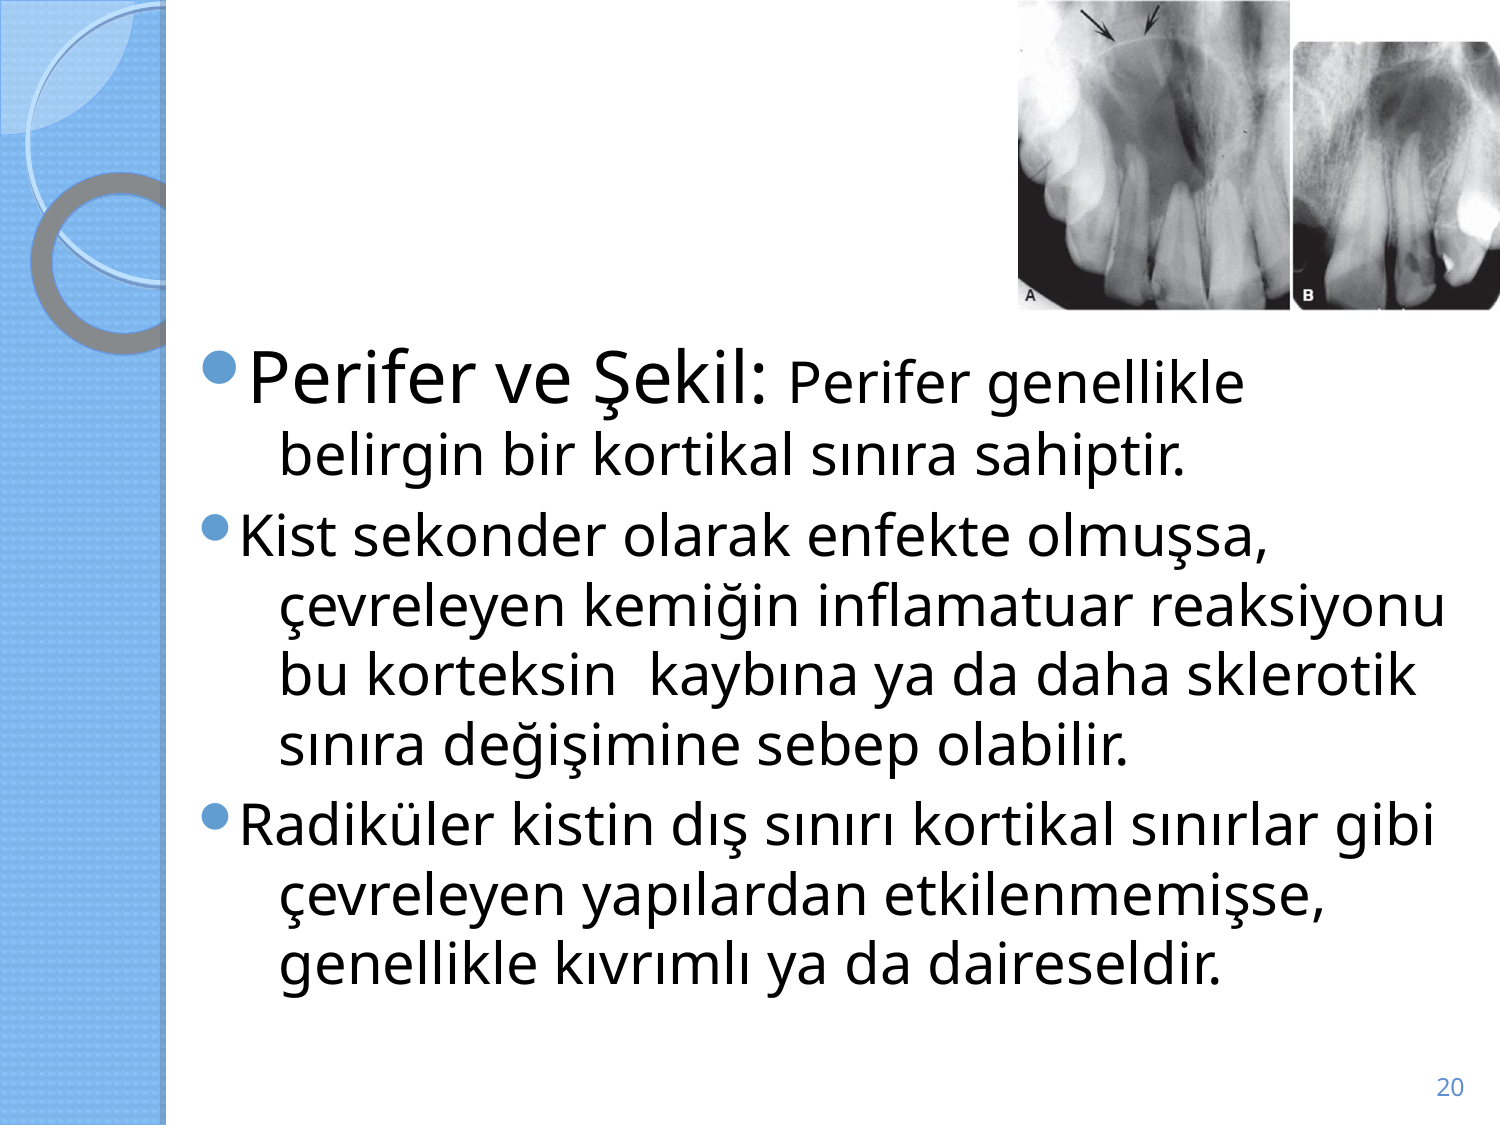

#
Perifer ve Şekil: Perifer genellikle belirgin bir kortikal sınıra sahiptir.
Kist sekonder olarak enfekte olmuşsa, çevreleyen kemiğin inflamatuar reaksiyonu bu korteksin kaybına ya da daha sklerotik sınıra değişimine sebep olabilir.
Radiküler kistin dış sınırı kortikal sınırlar gibi çevreleyen yapılardan etkilenmemişse, genellikle kıvrımlı ya da daireseldir.
20